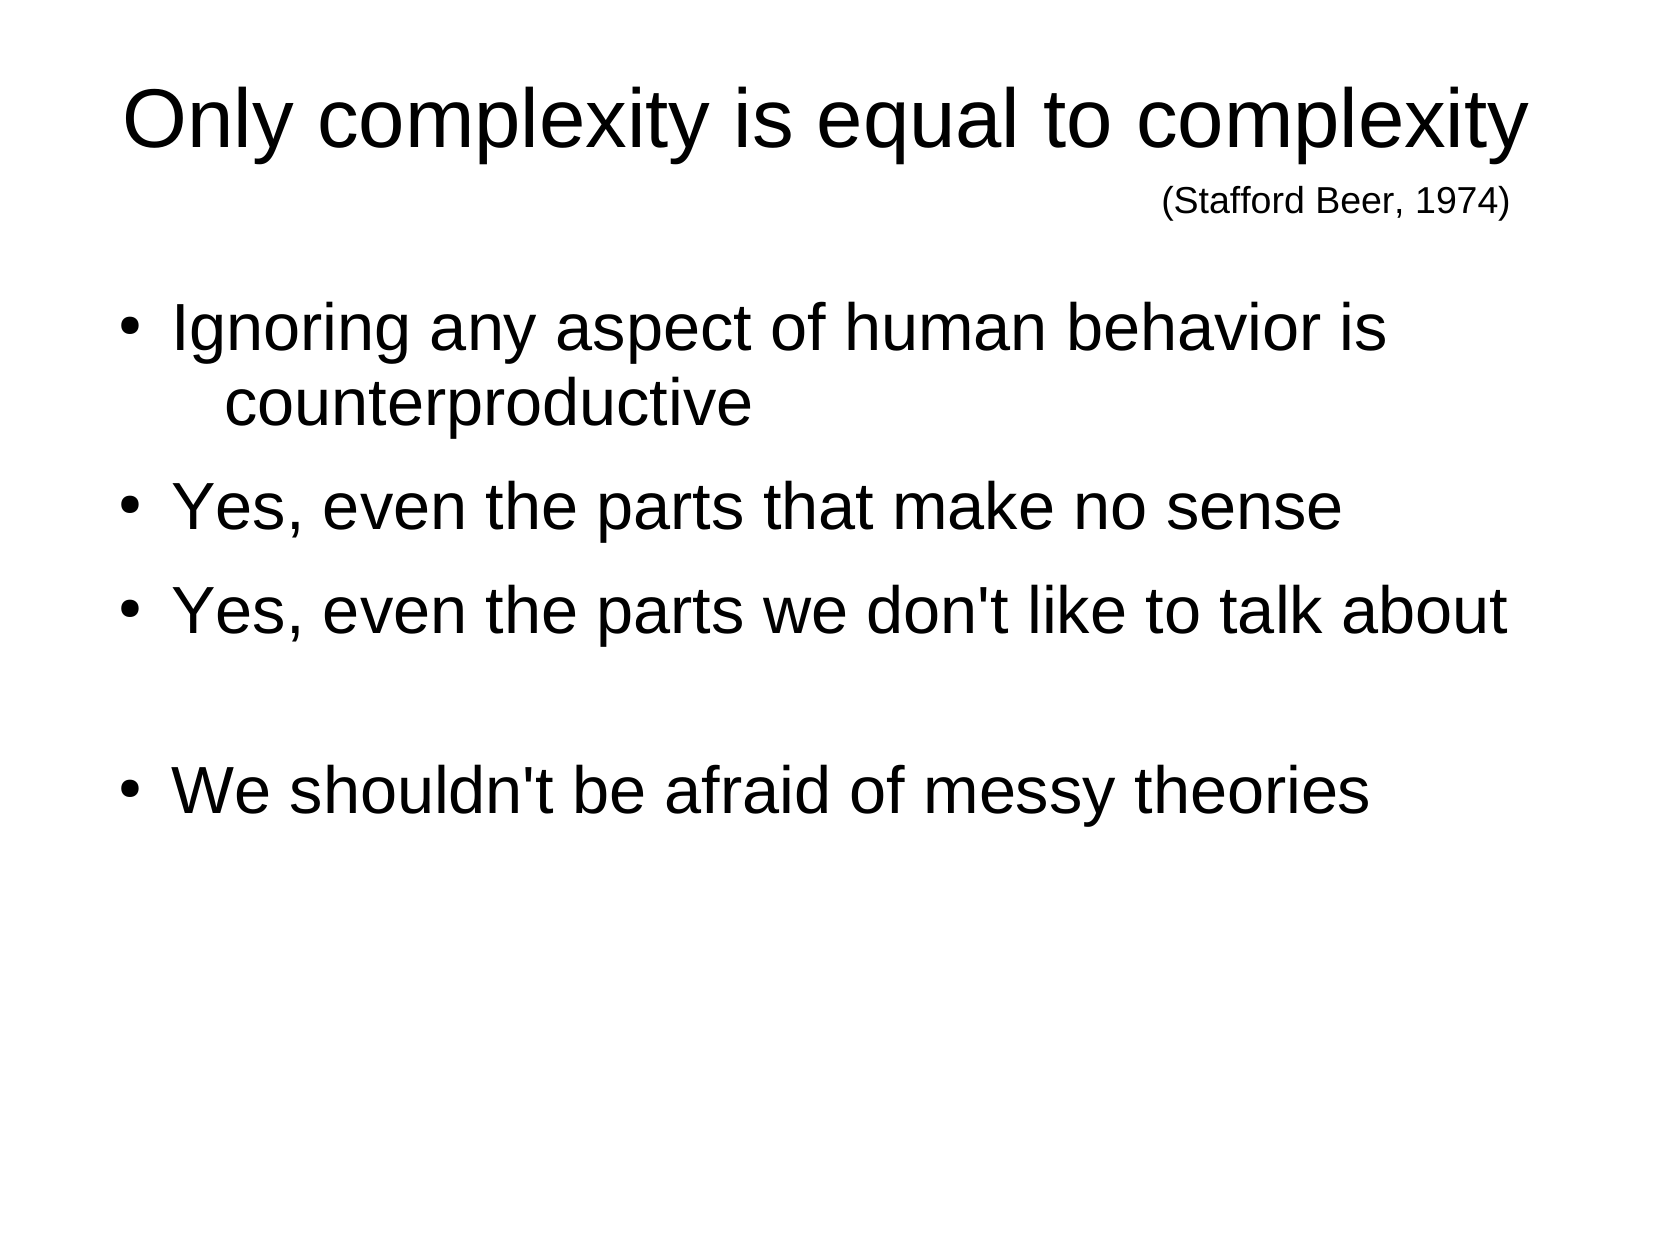

# Only complexity is equal to complexity
(Stafford Beer, 1974)
Ignoring any aspect of human behavior is counterproductive
Yes, even the parts that make no sense
Yes, even the parts we don't like to talk about
We shouldn't be afraid of messy theories